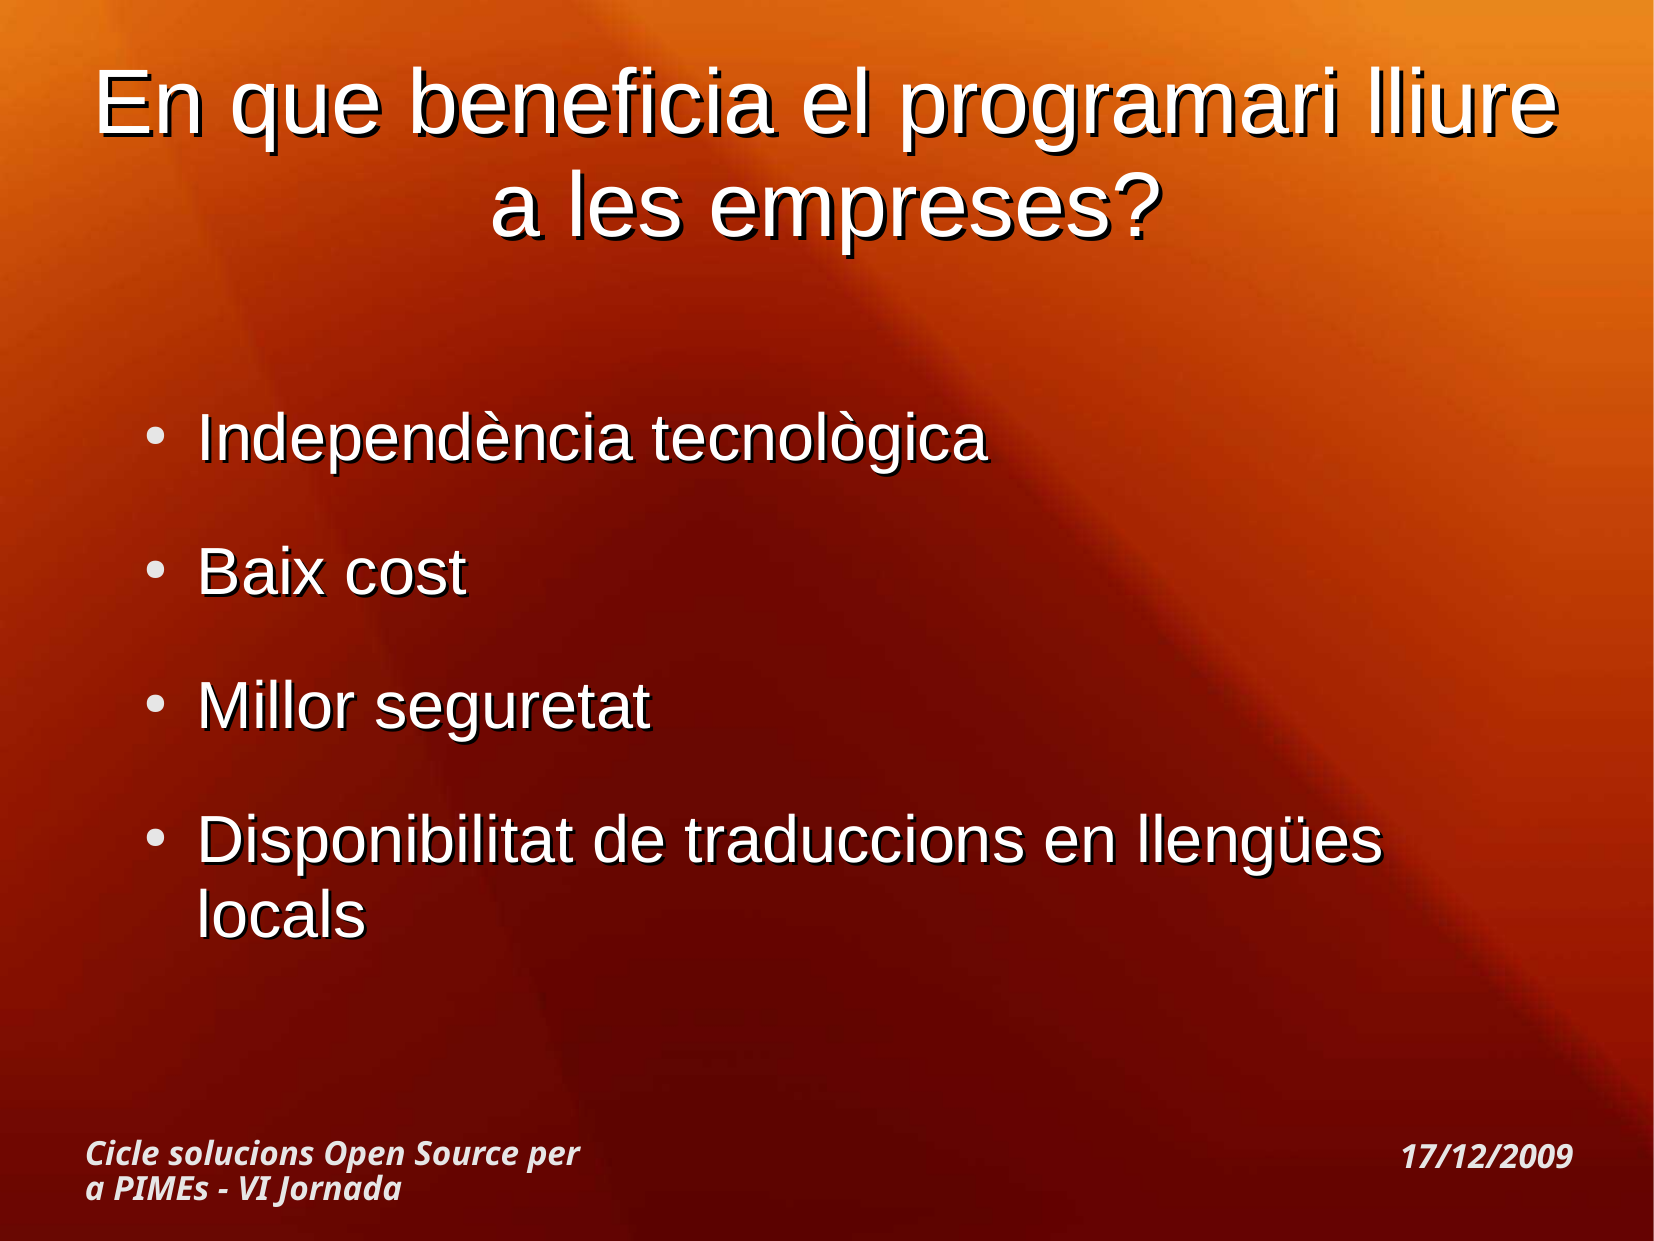

# En que beneficia el programari lliure a les empreses?
Independència tecnològica
Baix cost
Millor seguretat
Disponibilitat de traduccions en llengües locals
Cicle solucions Open Source per a PIMEs - VI Jornada
17/12/2009